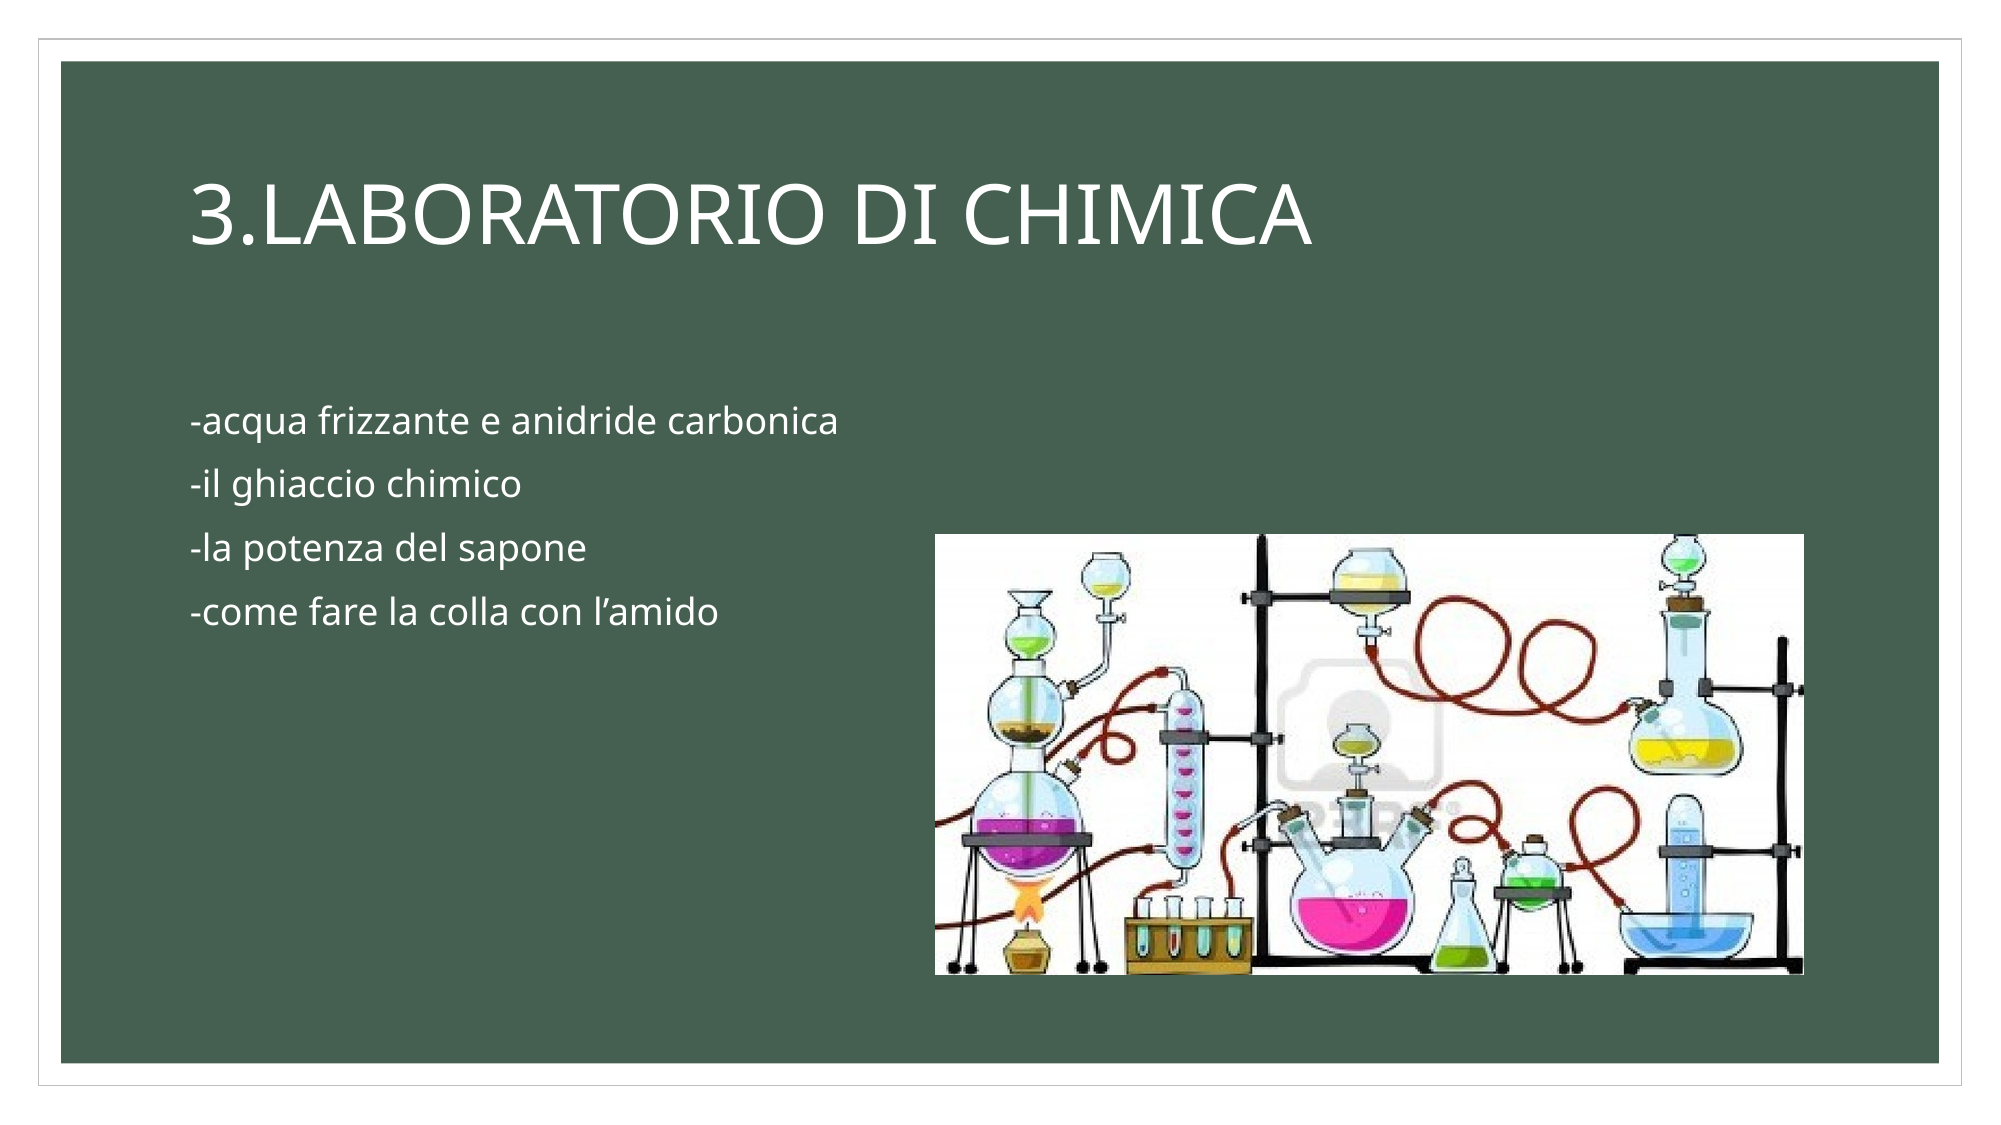

# 3.LABORATORIO DI CHIMICA
-acqua frizzante e anidride carbonica
-il ghiaccio chimico
-la potenza del sapone
-come fare la colla con l’amido